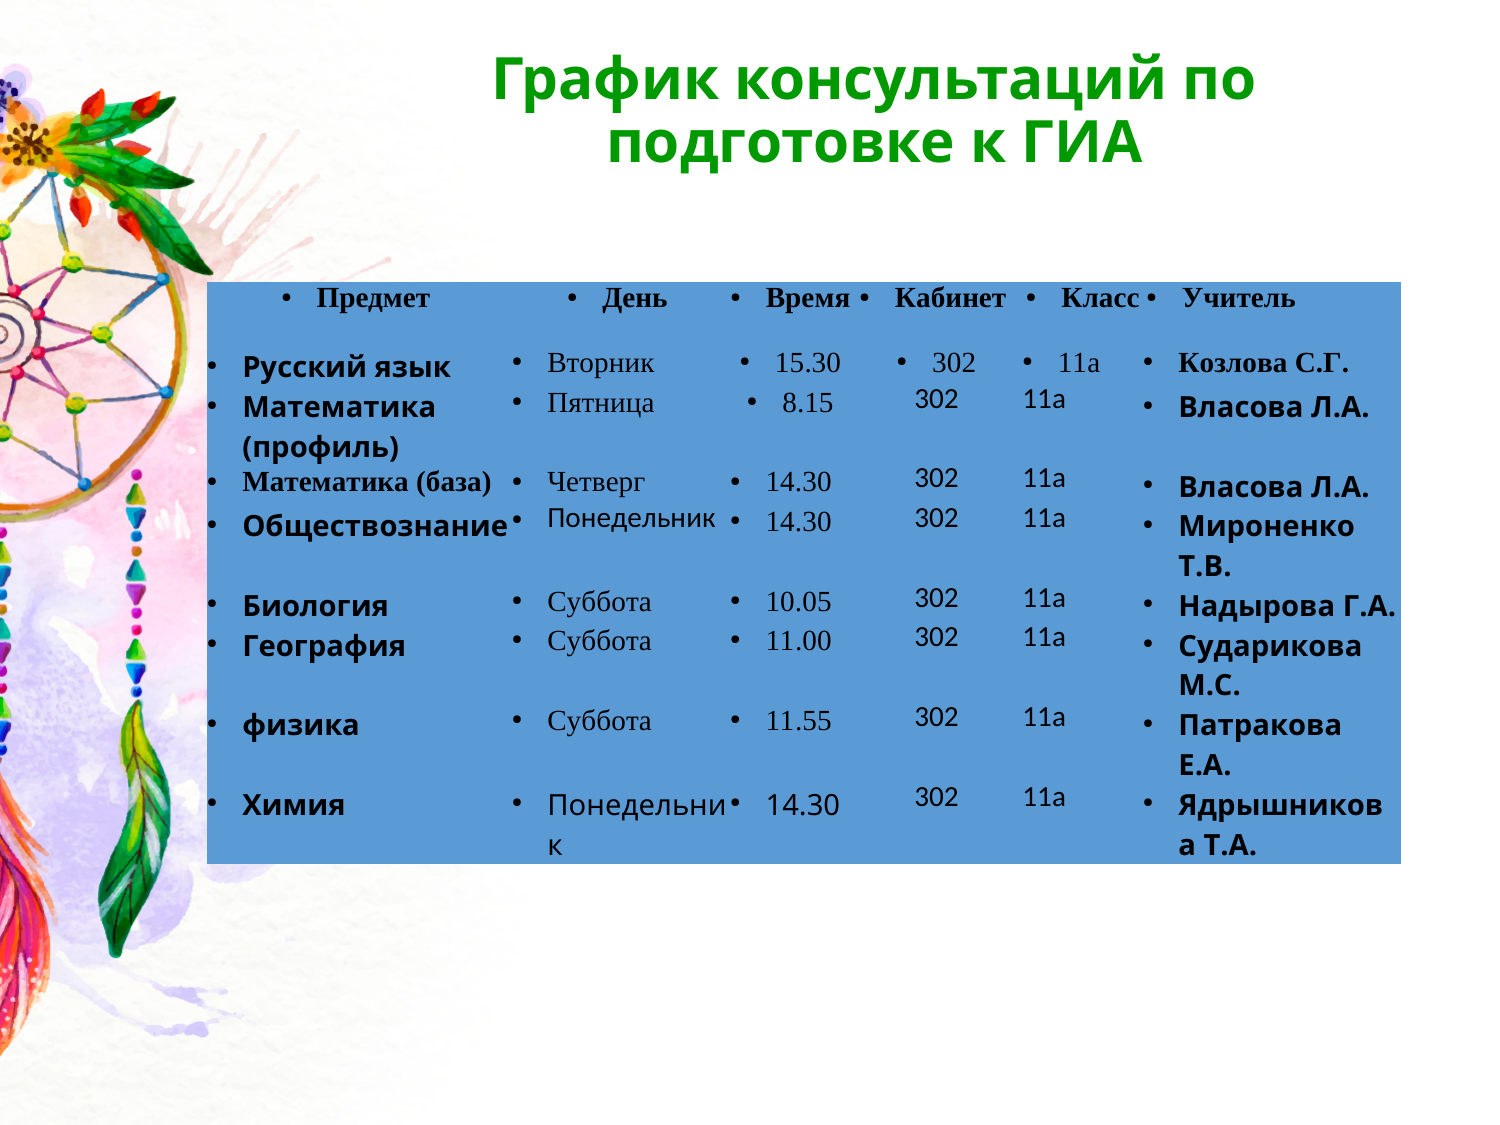

# График консультаций по подготовке к ГИА
| Предмет | День | Время | Кабинет | Класс | Учитель |
| --- | --- | --- | --- | --- | --- |
| Русский язык | Вторник | 15.30 | 302 | 11а | Козлова С.Г. |
| Математика (профиль) | Пятница | 8.15 | 302 | 11а | Власова Л.А. |
| Математика (база) | Четверг | 14.30 | 302 | 11а | Власова Л.А. |
| Обществознание | Понедельник | 14.30 | 302 | 11а | Мироненко Т.В. |
| Биология | Суббота | 10.05 | 302 | 11а | Надырова Г.А. |
| География | Суббота | 11.00 | 302 | 11а | Сударикова М.С. |
| физика | Суббота | 11.55 | 302 | 11а | Патракова Е.А. |
| Химия | Понедельник | 14.30 | 302 | 11а | Ядрышникова Т.А. |